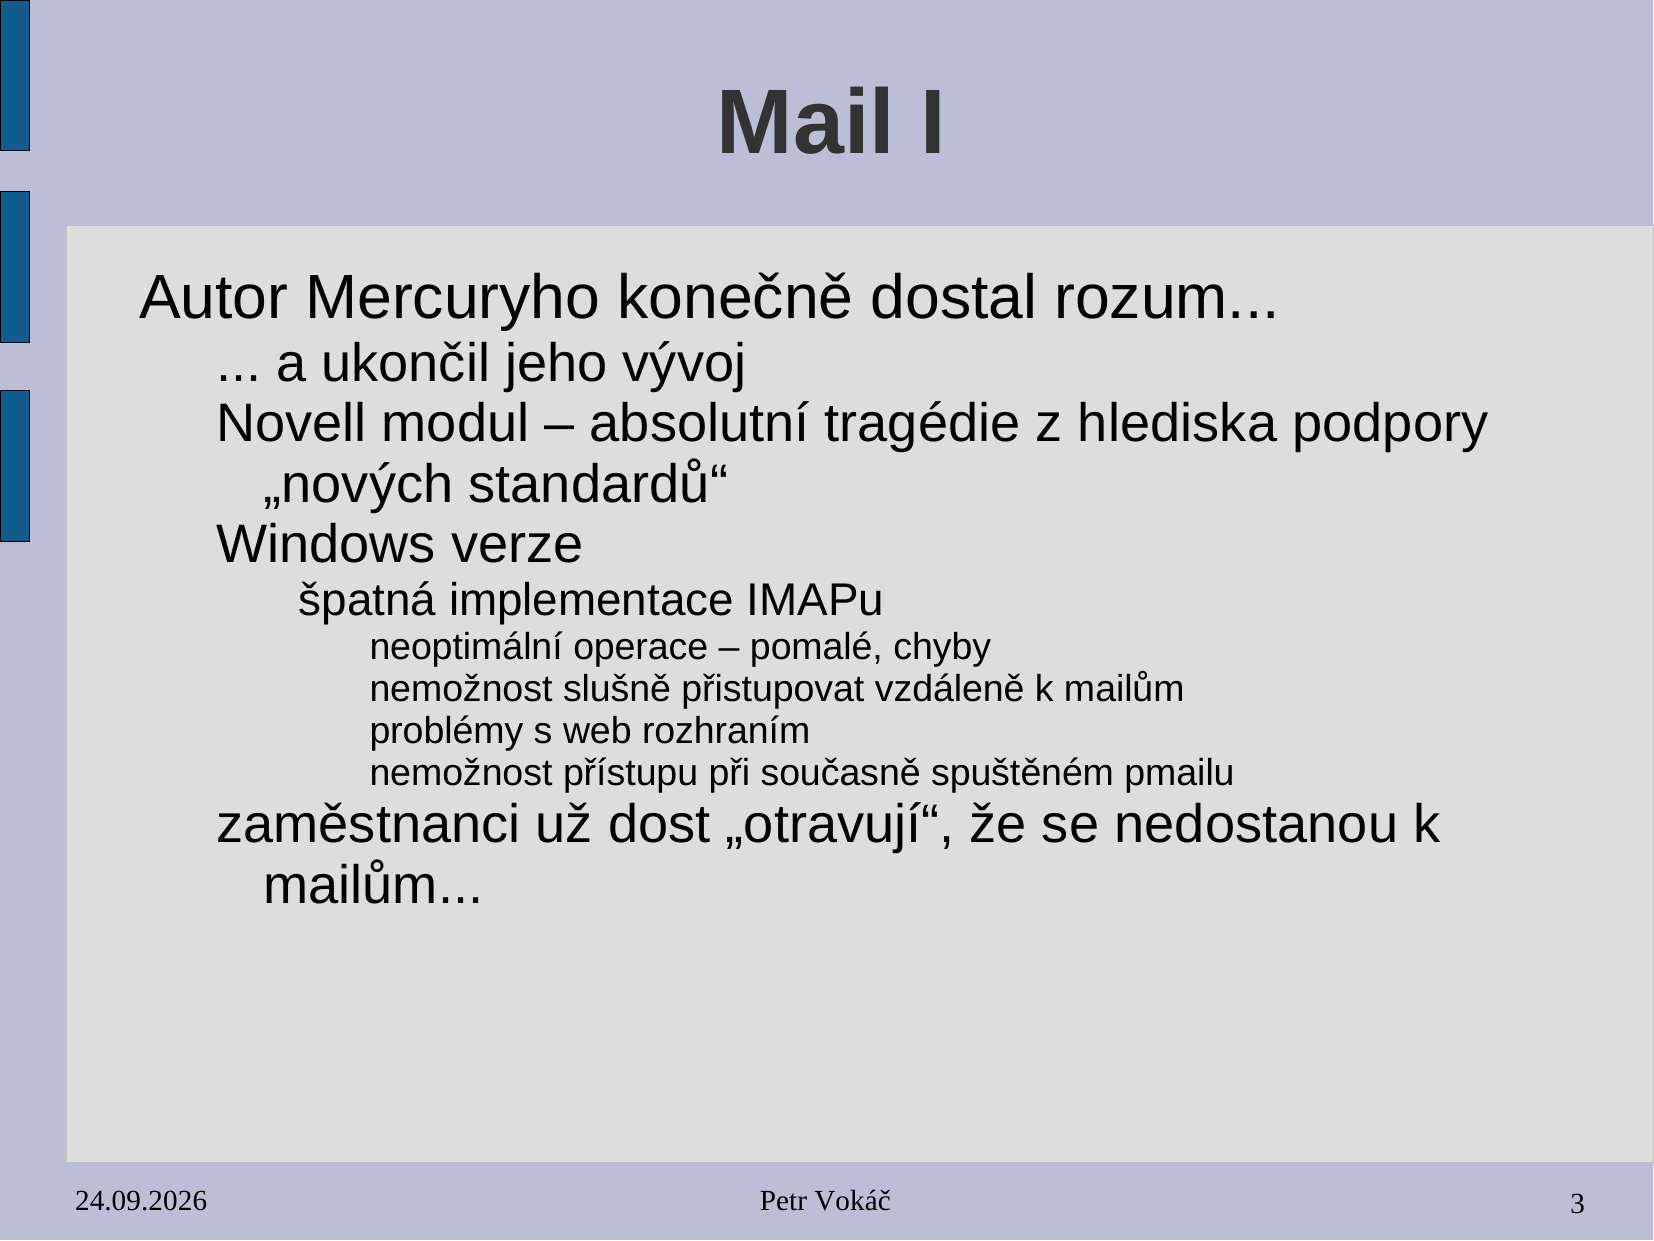

# Mail I
Autor Mercuryho konečně dostal rozum...
... a ukončil jeho vývoj
Novell modul – absolutní tragédie z hlediska podpory „nových standardů“
Windows verze
špatná implementace IMAPu
neoptimální operace – pomalé, chyby
nemožnost slušně přistupovat vzdáleně k mailům
problémy s web rozhraním
nemožnost přístupu při současně spuštěném pmailu
zaměstnanci už dost „otravují“, že se nedostanou k mailům...
Petr Vokáč
3